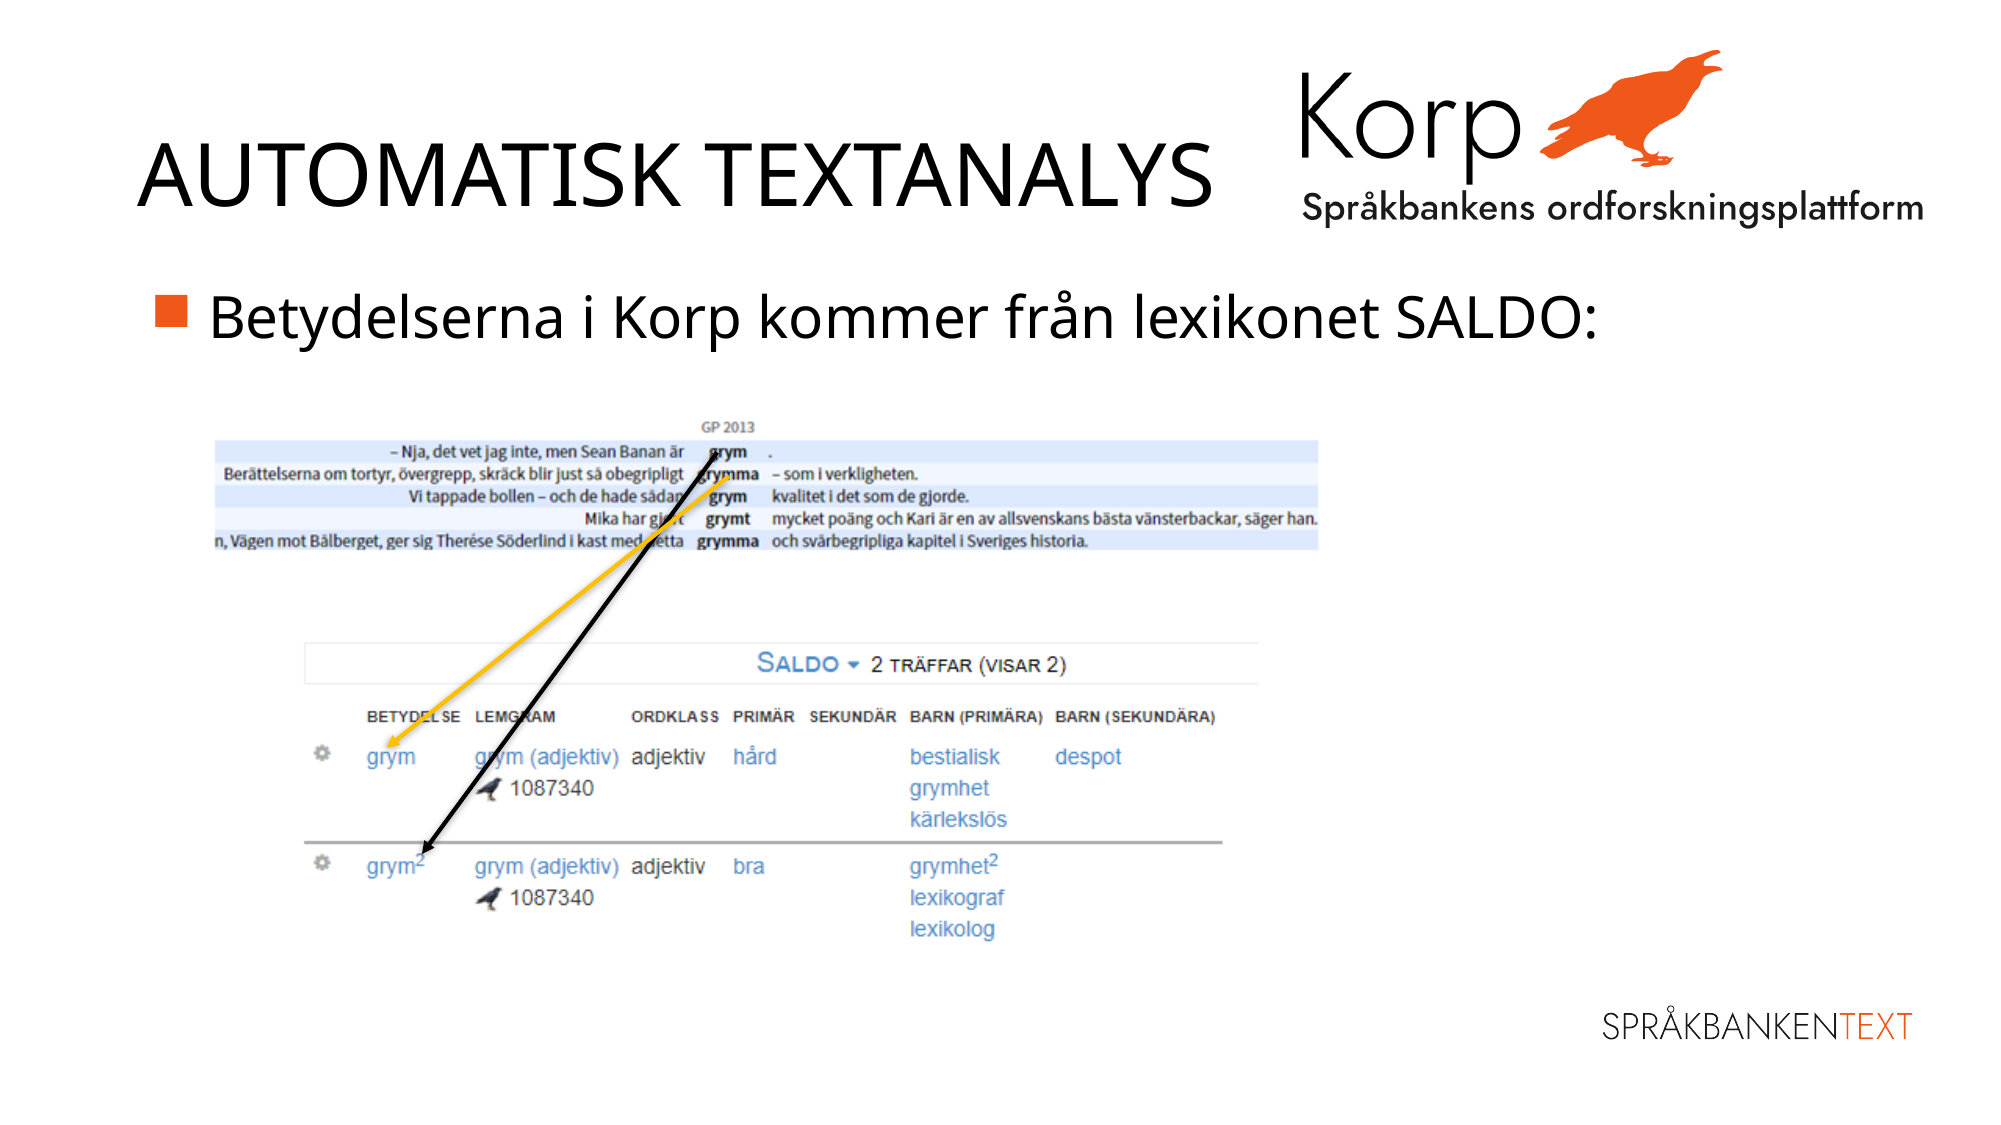

# Automatisk textanalys
Betydelserna i Korp kommer från lexikonet SALDO: